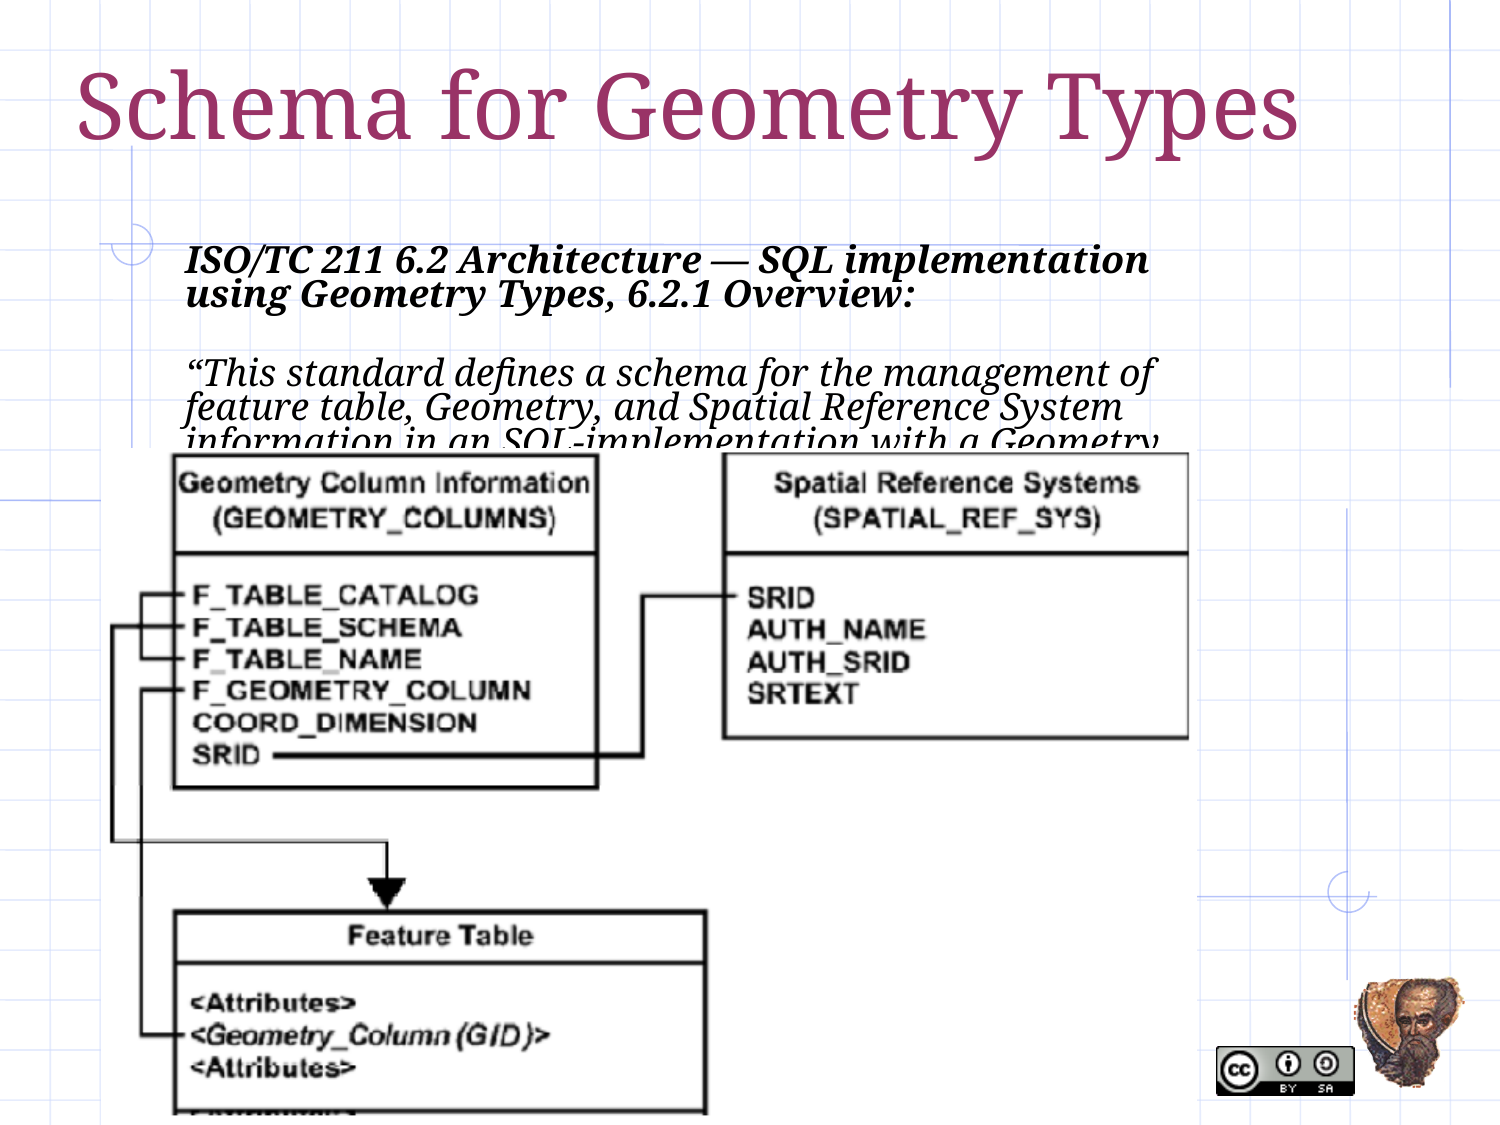

# Schema for Geometry Types
ISO/TC 211 6.2 Architecture — SQL implementation using Geometry Types, 6.2.1 Overview:
“This standard defines a schema for the management of feature table, Geometry, and Spatial Reference System information in an SQL-implementation with a Geometry Type extension.”